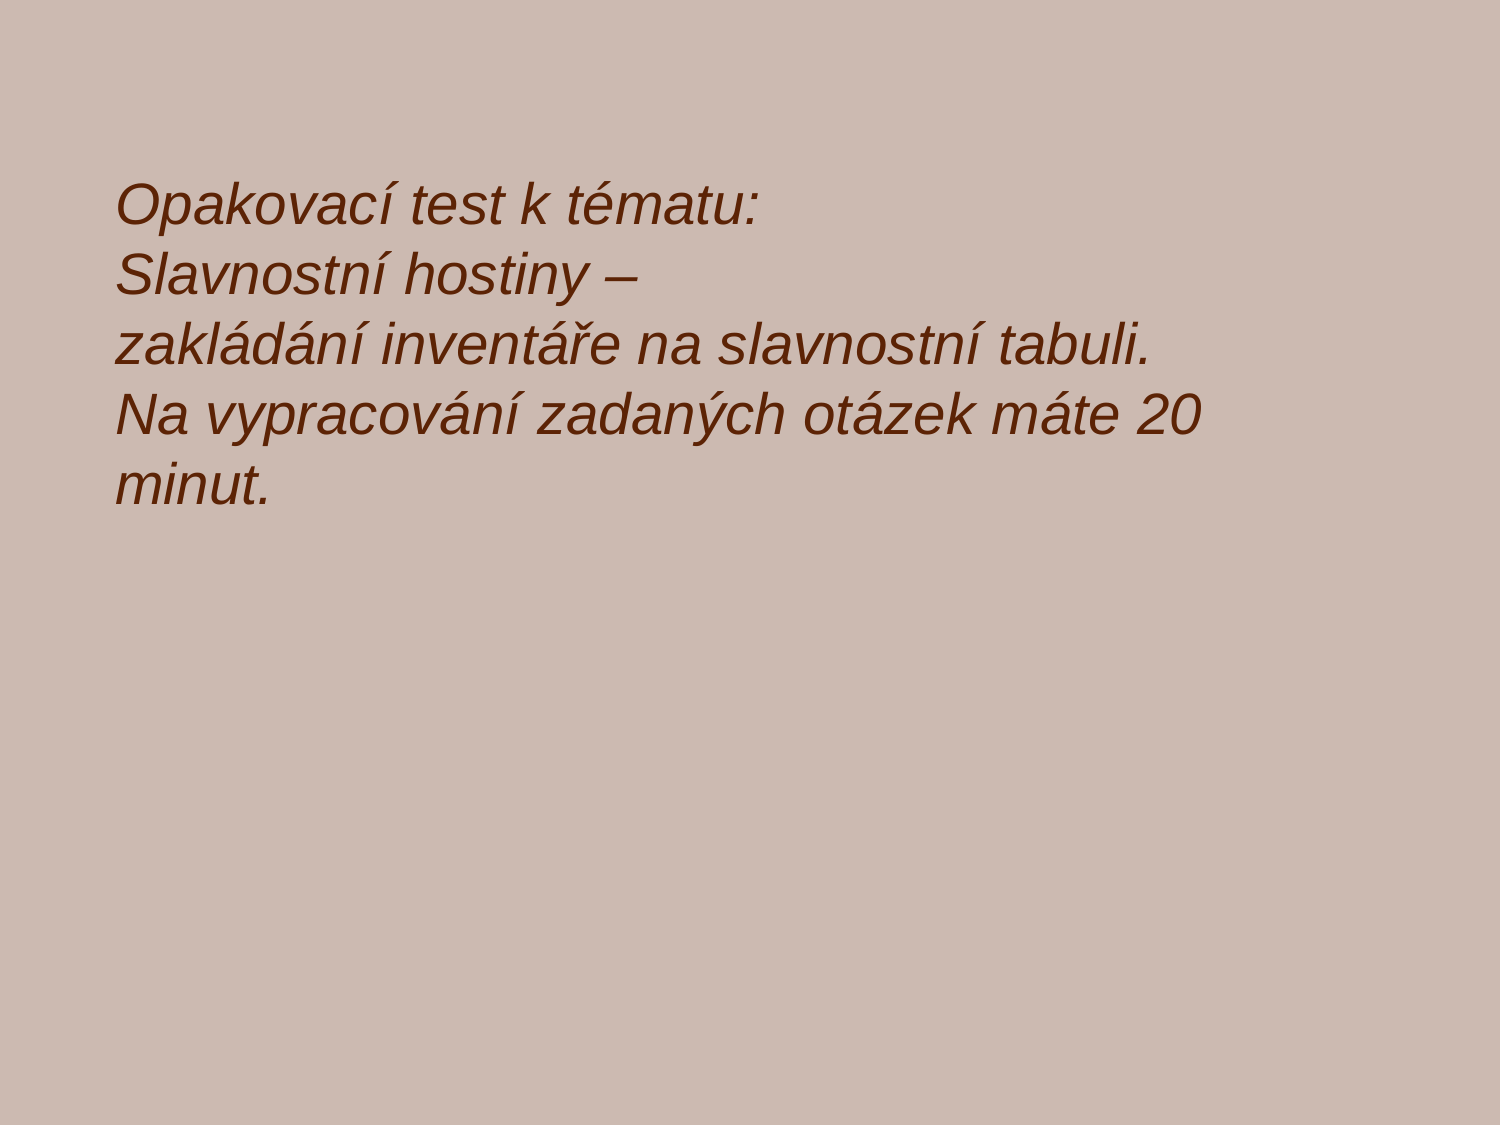

# Opakovací test k tématu: Slavnostní hostiny – zakládání inventáře na slavnostní tabuli. Na vypracování zadaných otázek máte 20 minut.